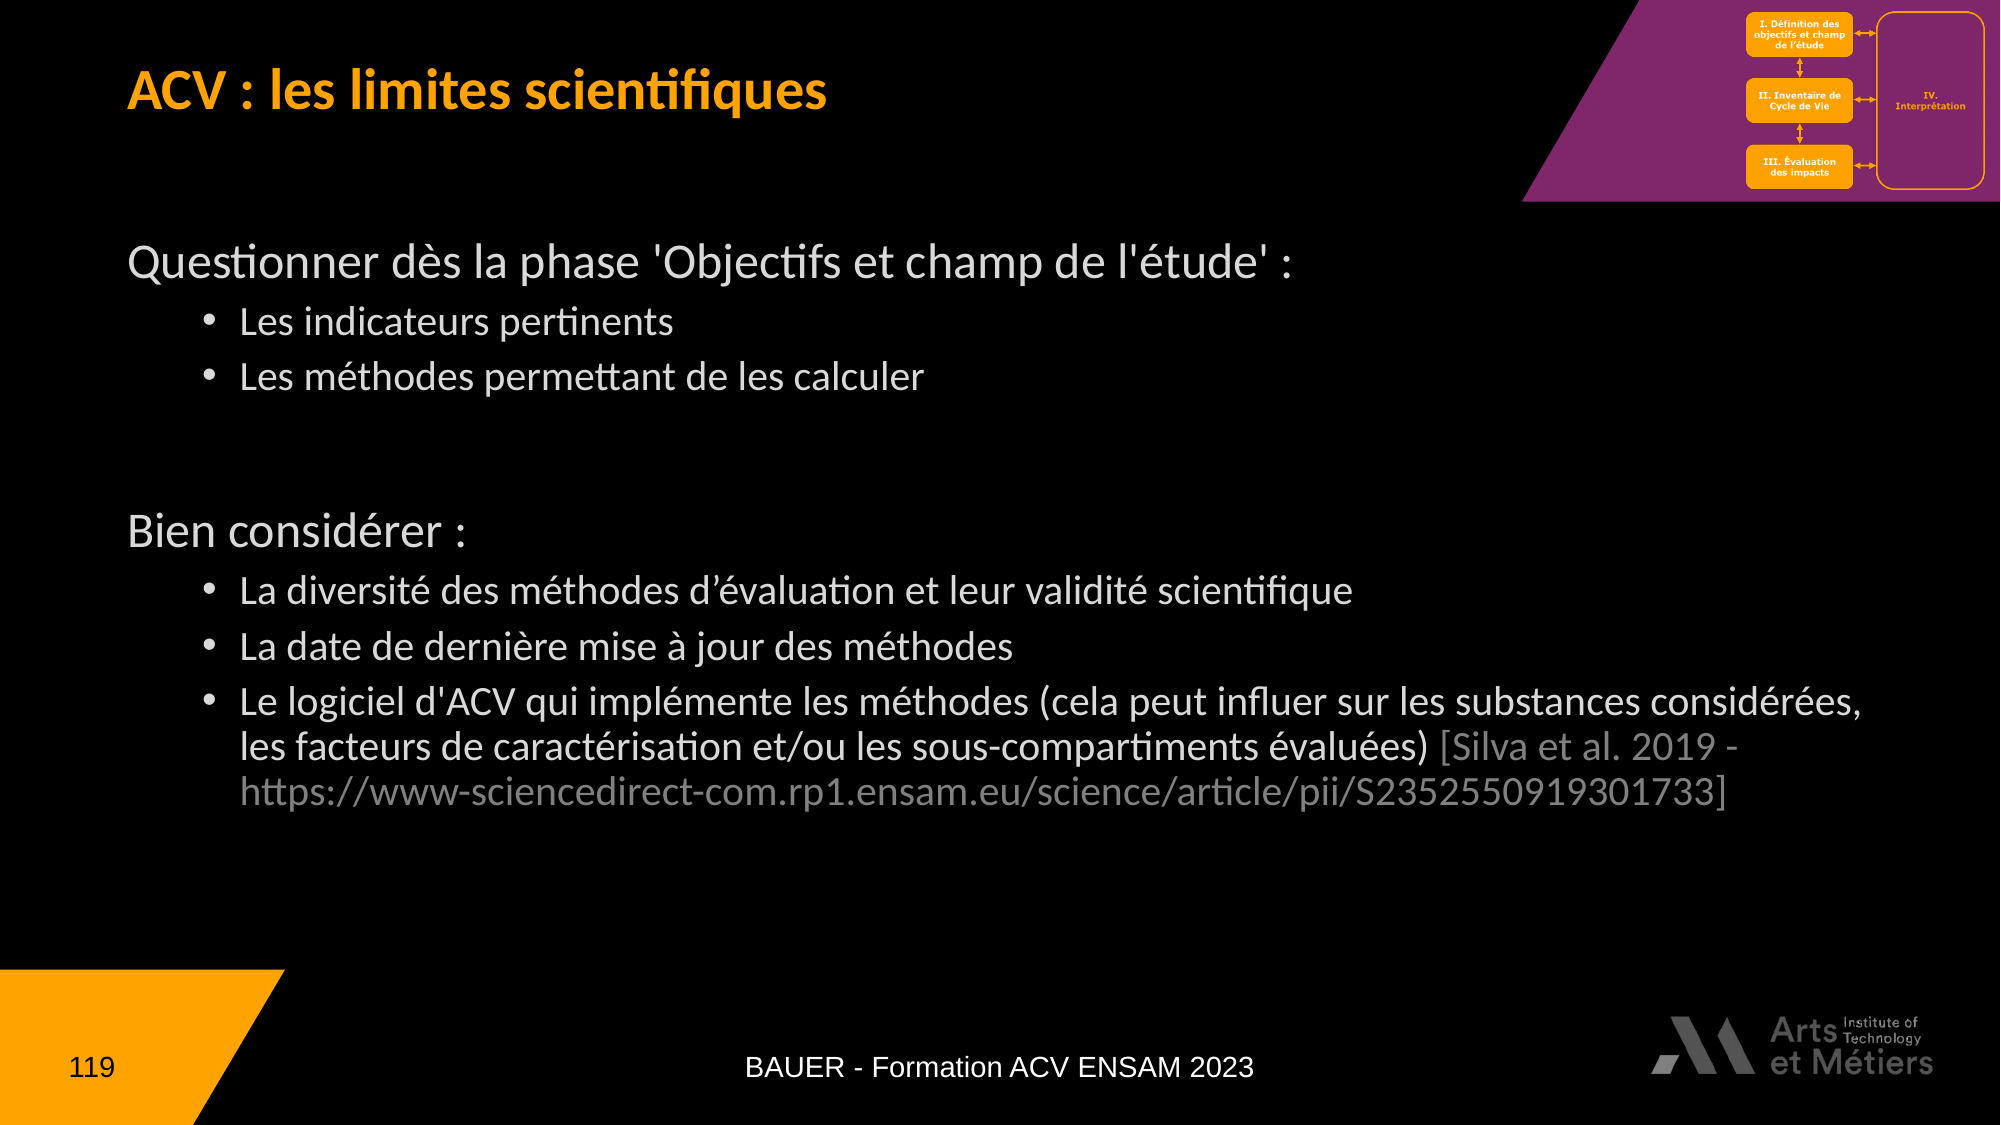

# ACV : les limites scientifiques
Questionner dès la phase 'Objectifs et champ de l'étude' :
Les indicateurs pertinents
Les méthodes permettant de les calculer
Bien considérer :
La diversité des méthodes d’évaluation et leur validité scientifique
La date de dernière mise à jour des méthodes
Le logiciel d'ACV qui implémente les méthodes (cela peut influer sur les substances considérées, les facteurs de caractérisation et/ou les sous-compartiments évaluées) [Silva et al. 2019 - https://www-sciencedirect-com.rp1.ensam.eu/science/article/pii/S2352550919301733]